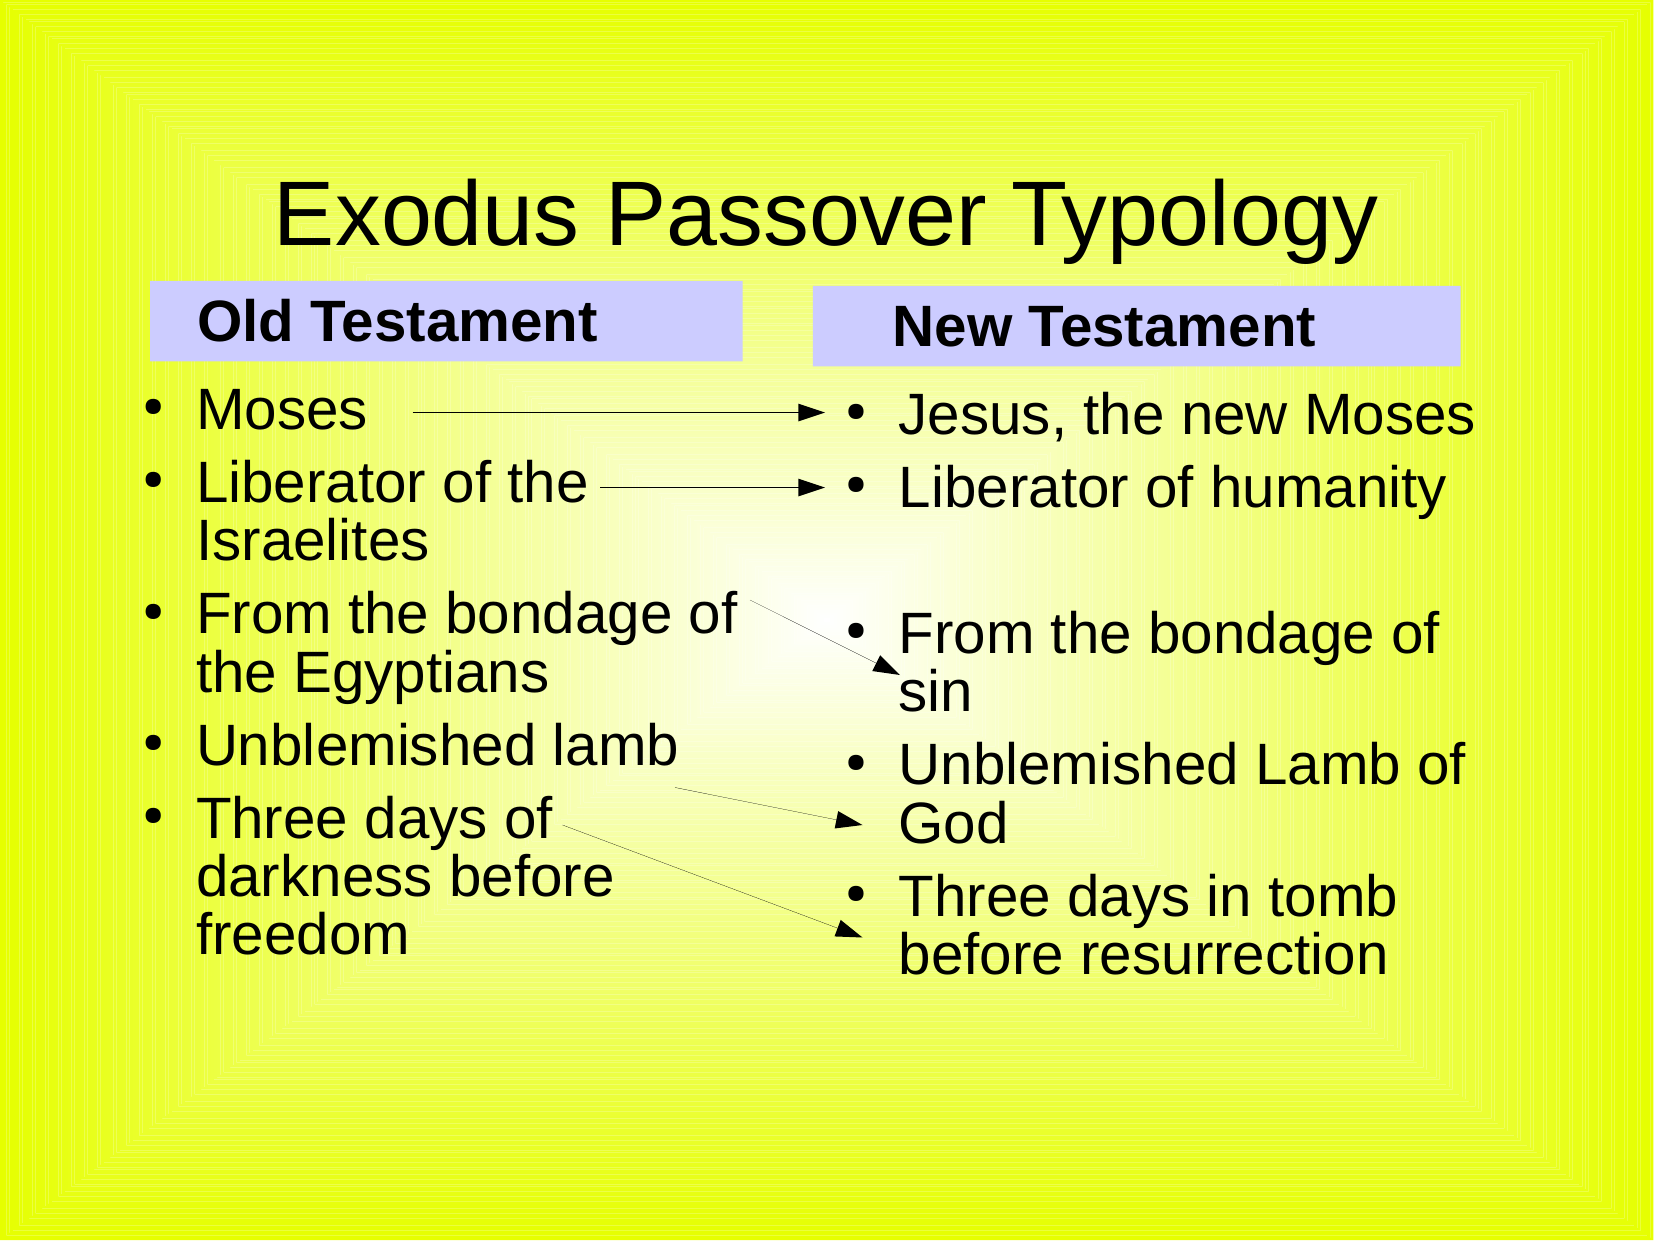

# Exodus Passover Typology
 Old Testament
 New Testament
Moses
Liberator of the Israelites
From the bondage of the Egyptians
Unblemished lamb
Three days of darkness before freedom
Jesus, the new Moses
Liberator of humanity
From the bondage of sin
Unblemished Lamb of God
Three days in tomb before resurrection